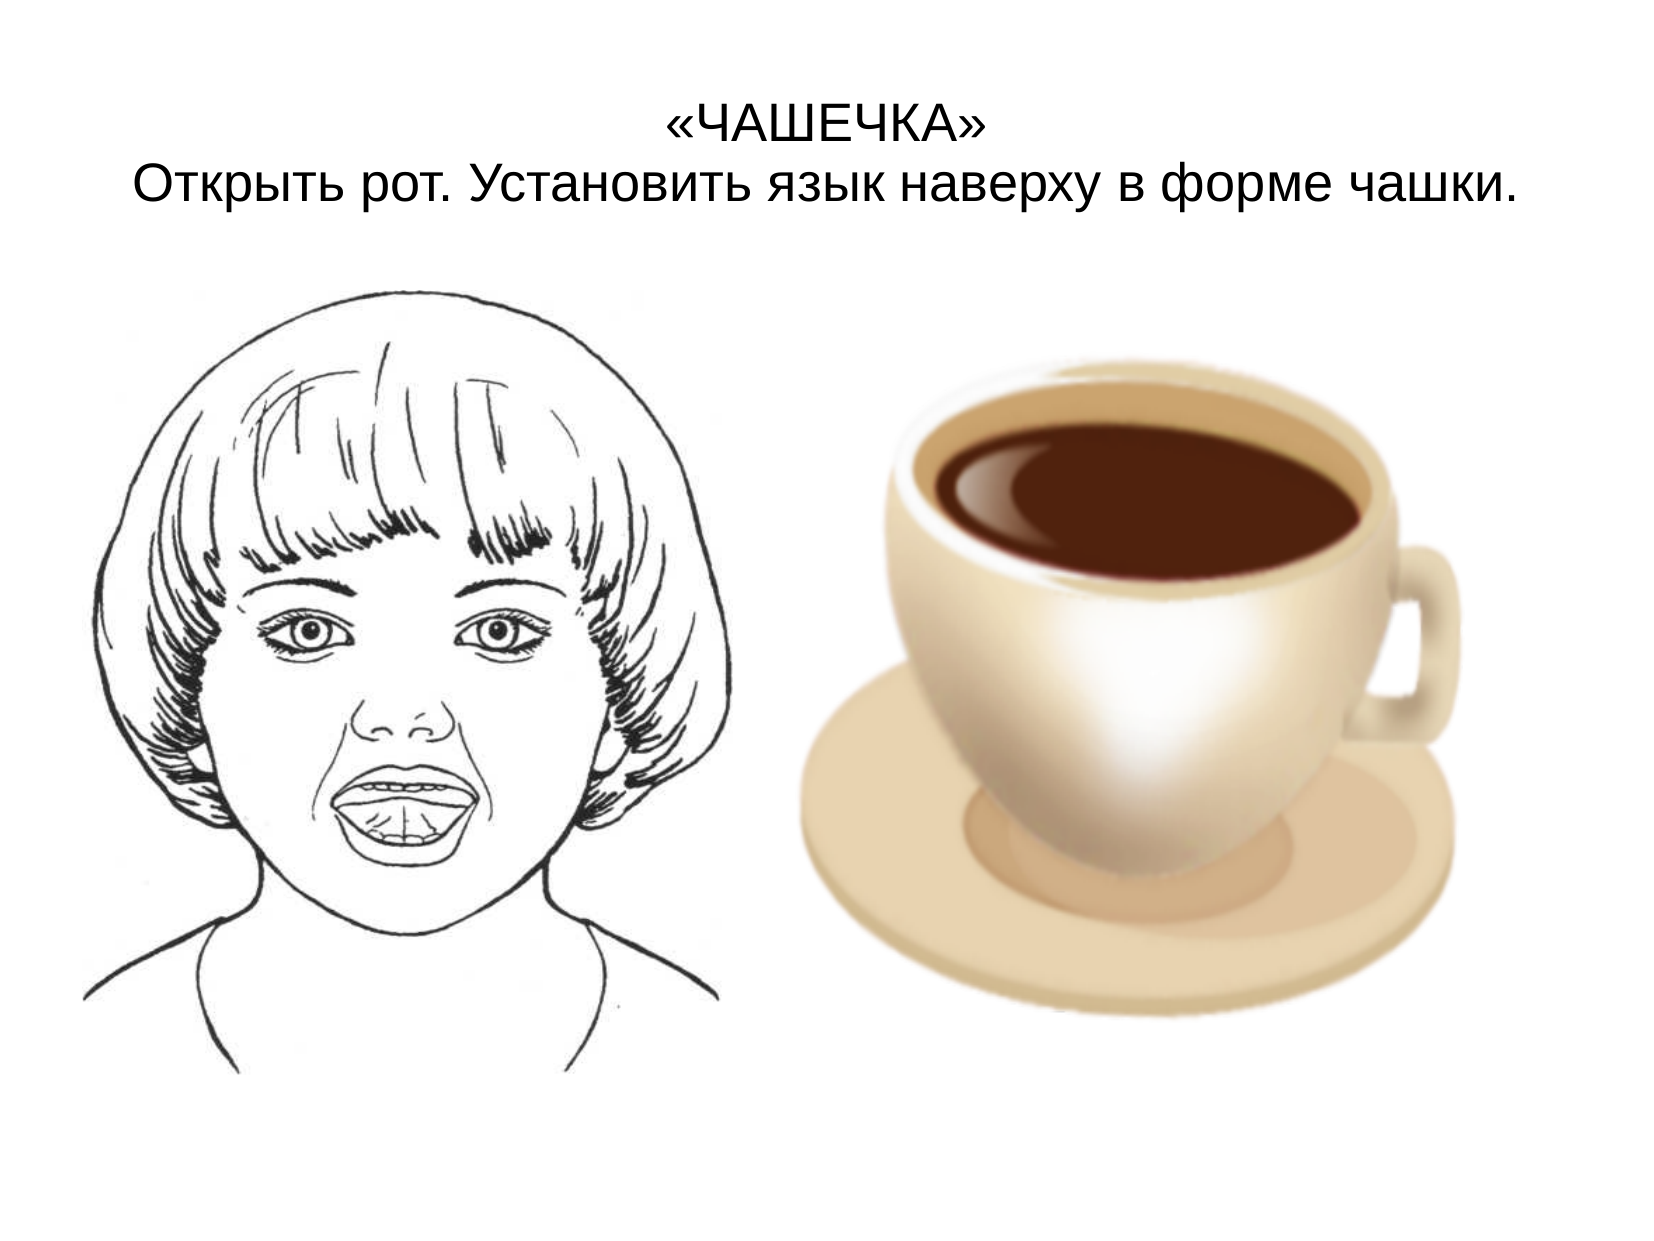

# «ЧАШЕЧКА» Открыть рот. Установить язык наверху в форме чашки.